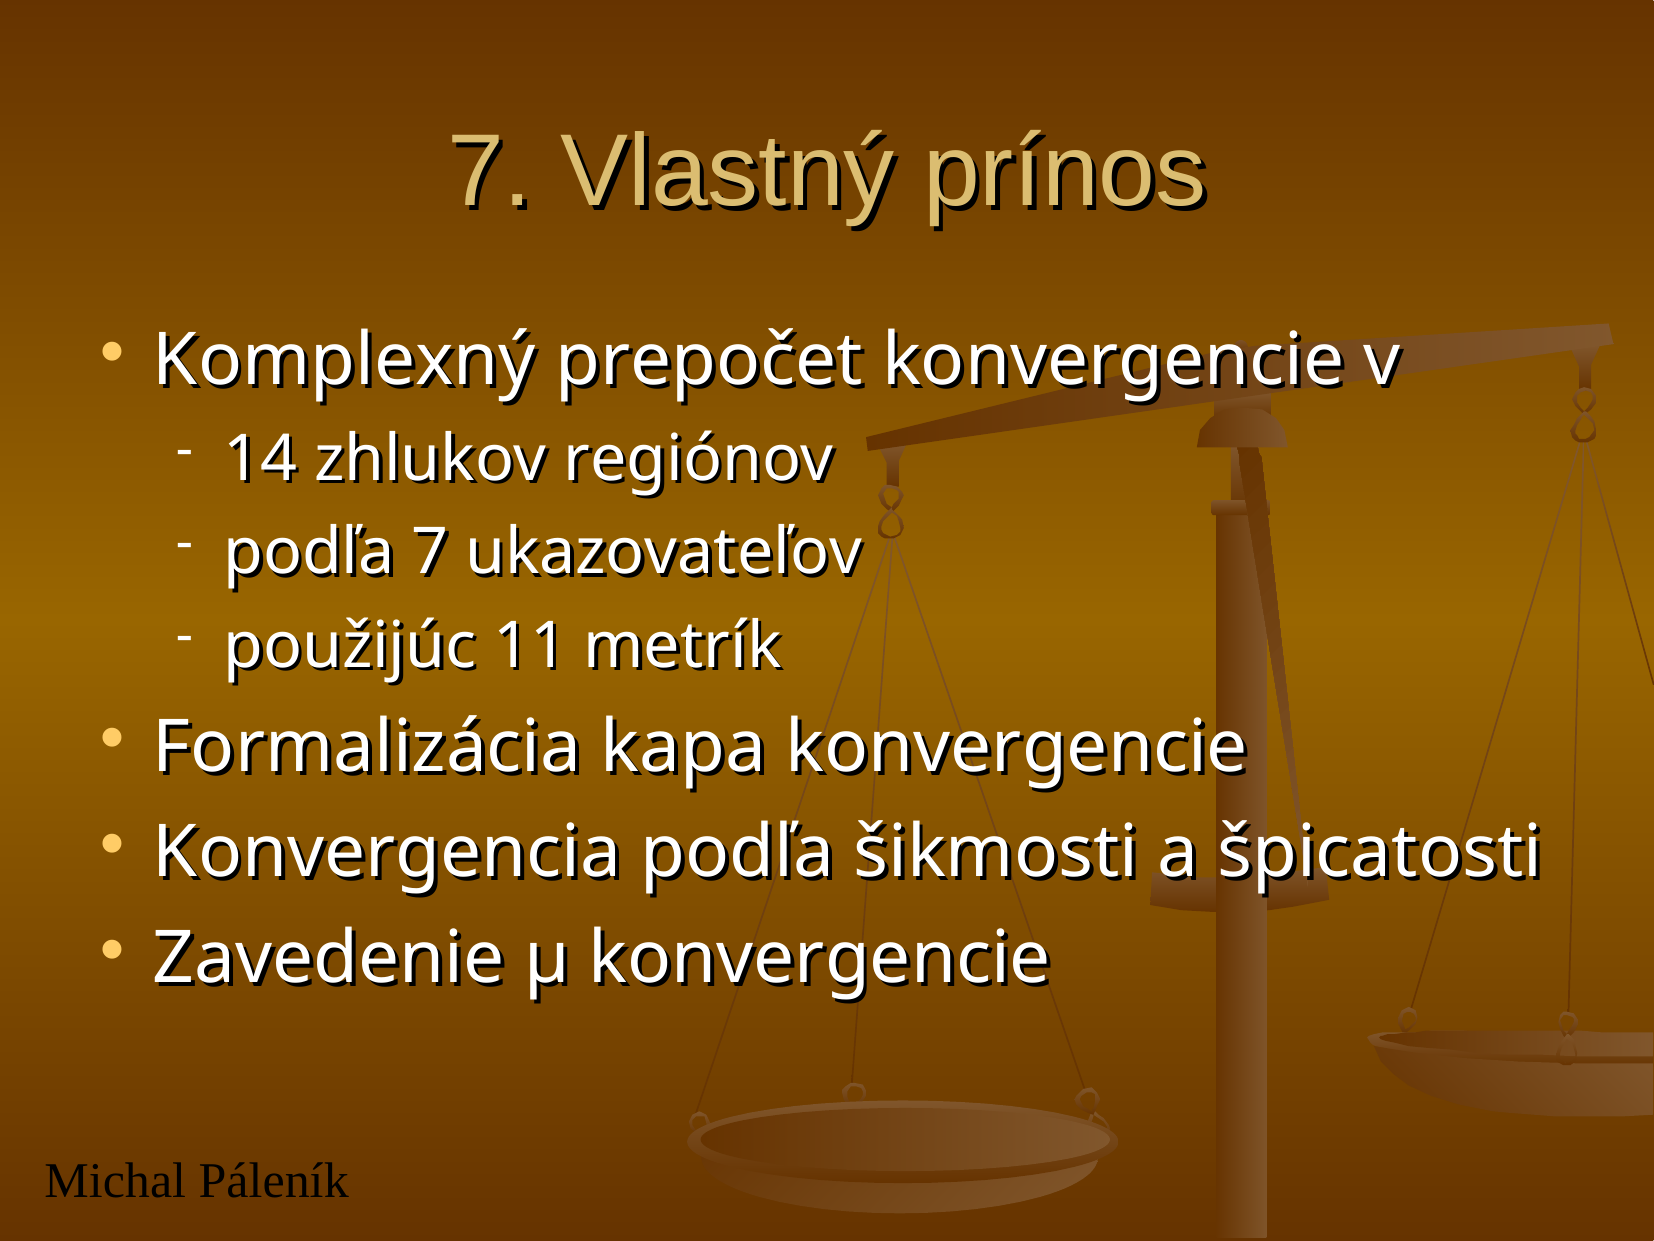

# 7. Vlastný prínos
Komplexný prepočet konvergencie v
14 zhlukov regiónov
podľa 7 ukazovateľov
použijúc 11 metrík
Formalizácia kapa konvergencie
Konvergencia podľa šikmosti a špicatosti
Zavedenie μ konvergencie